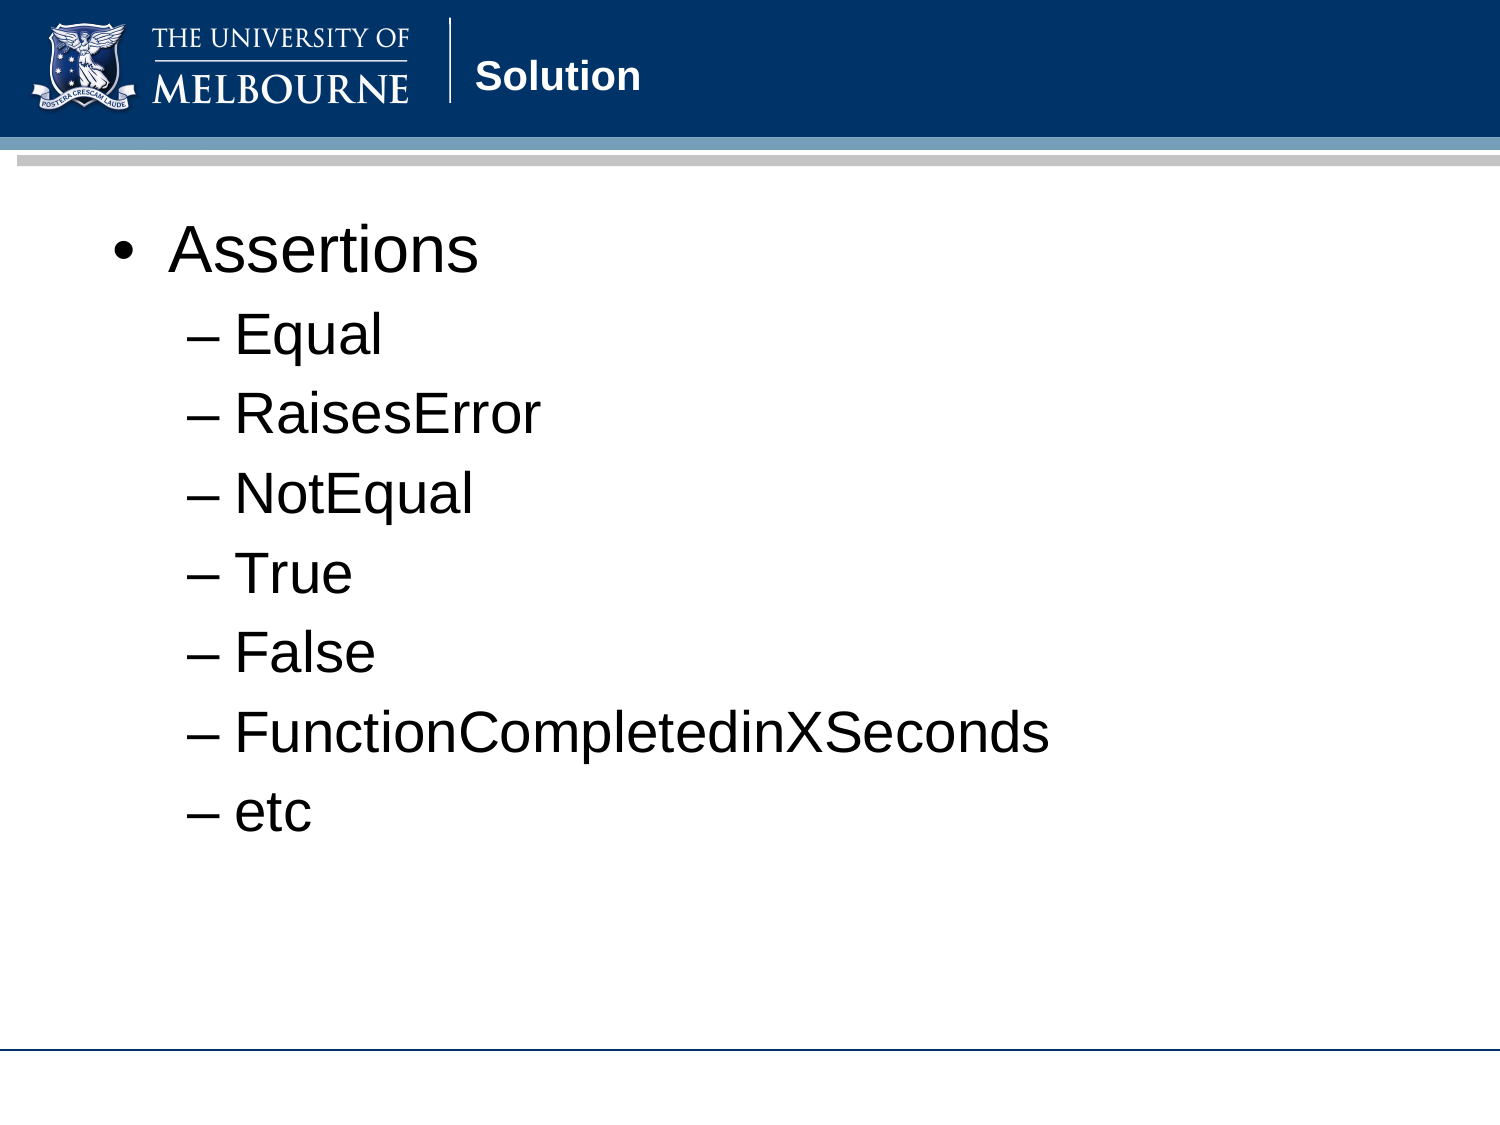

# Solution
Assertions
Equal
RaisesError
NotEqual
True
False
FunctionCompletedinXSeconds
etc